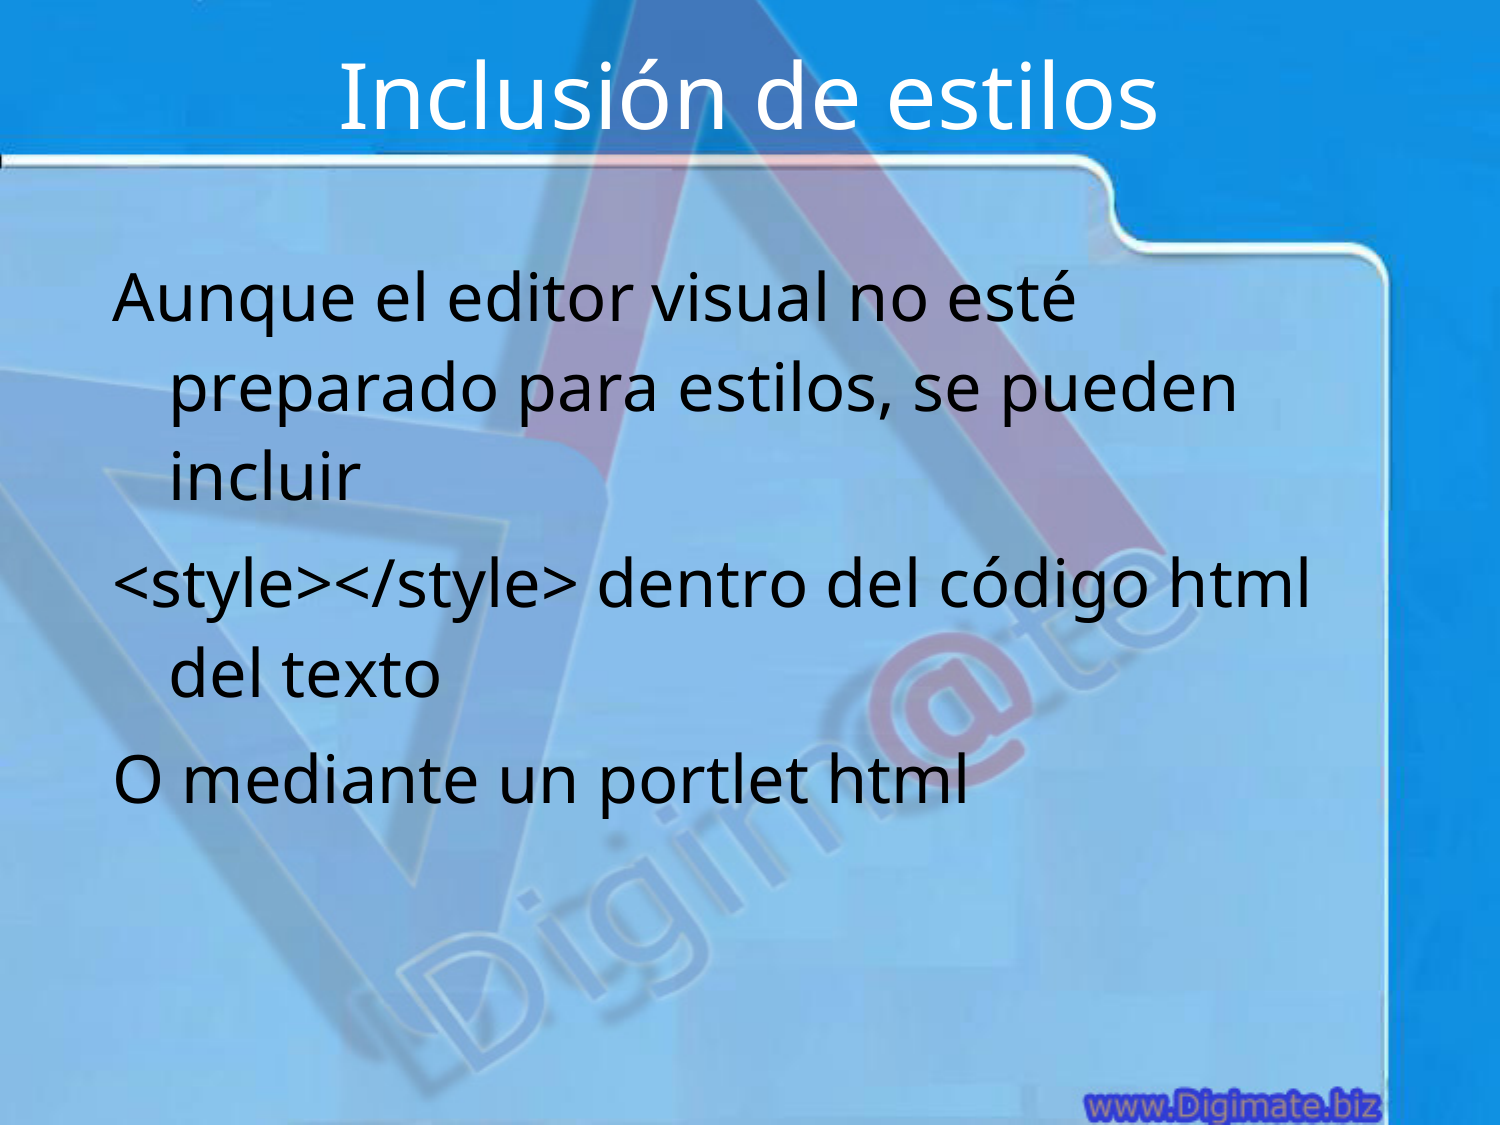

# Inclusión de estilos
Aunque el editor visual no esté preparado para estilos, se pueden incluir
<style></style> dentro del código html del texto
O mediante un portlet html